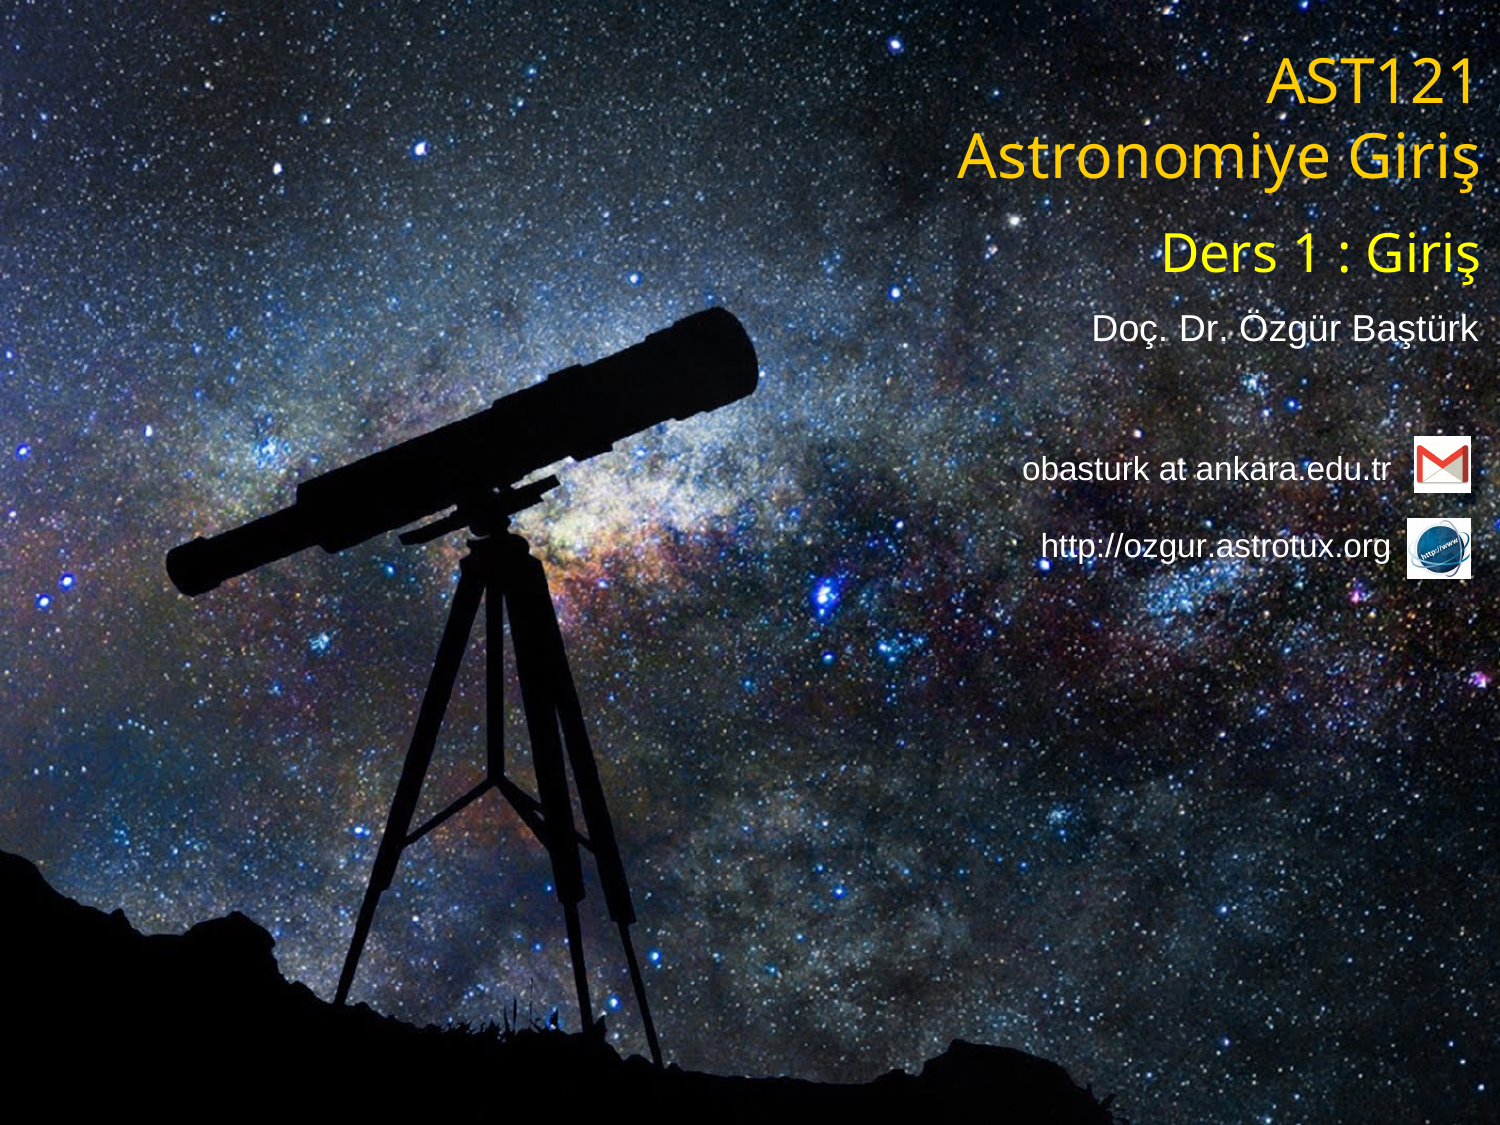

# AST121 Astronomiye Giriş
Ders 1 : Giriş
Doç. Dr. Özgür Baştürk
obasturk at ankara.edu.tr
http://ozgur.astrotux.org